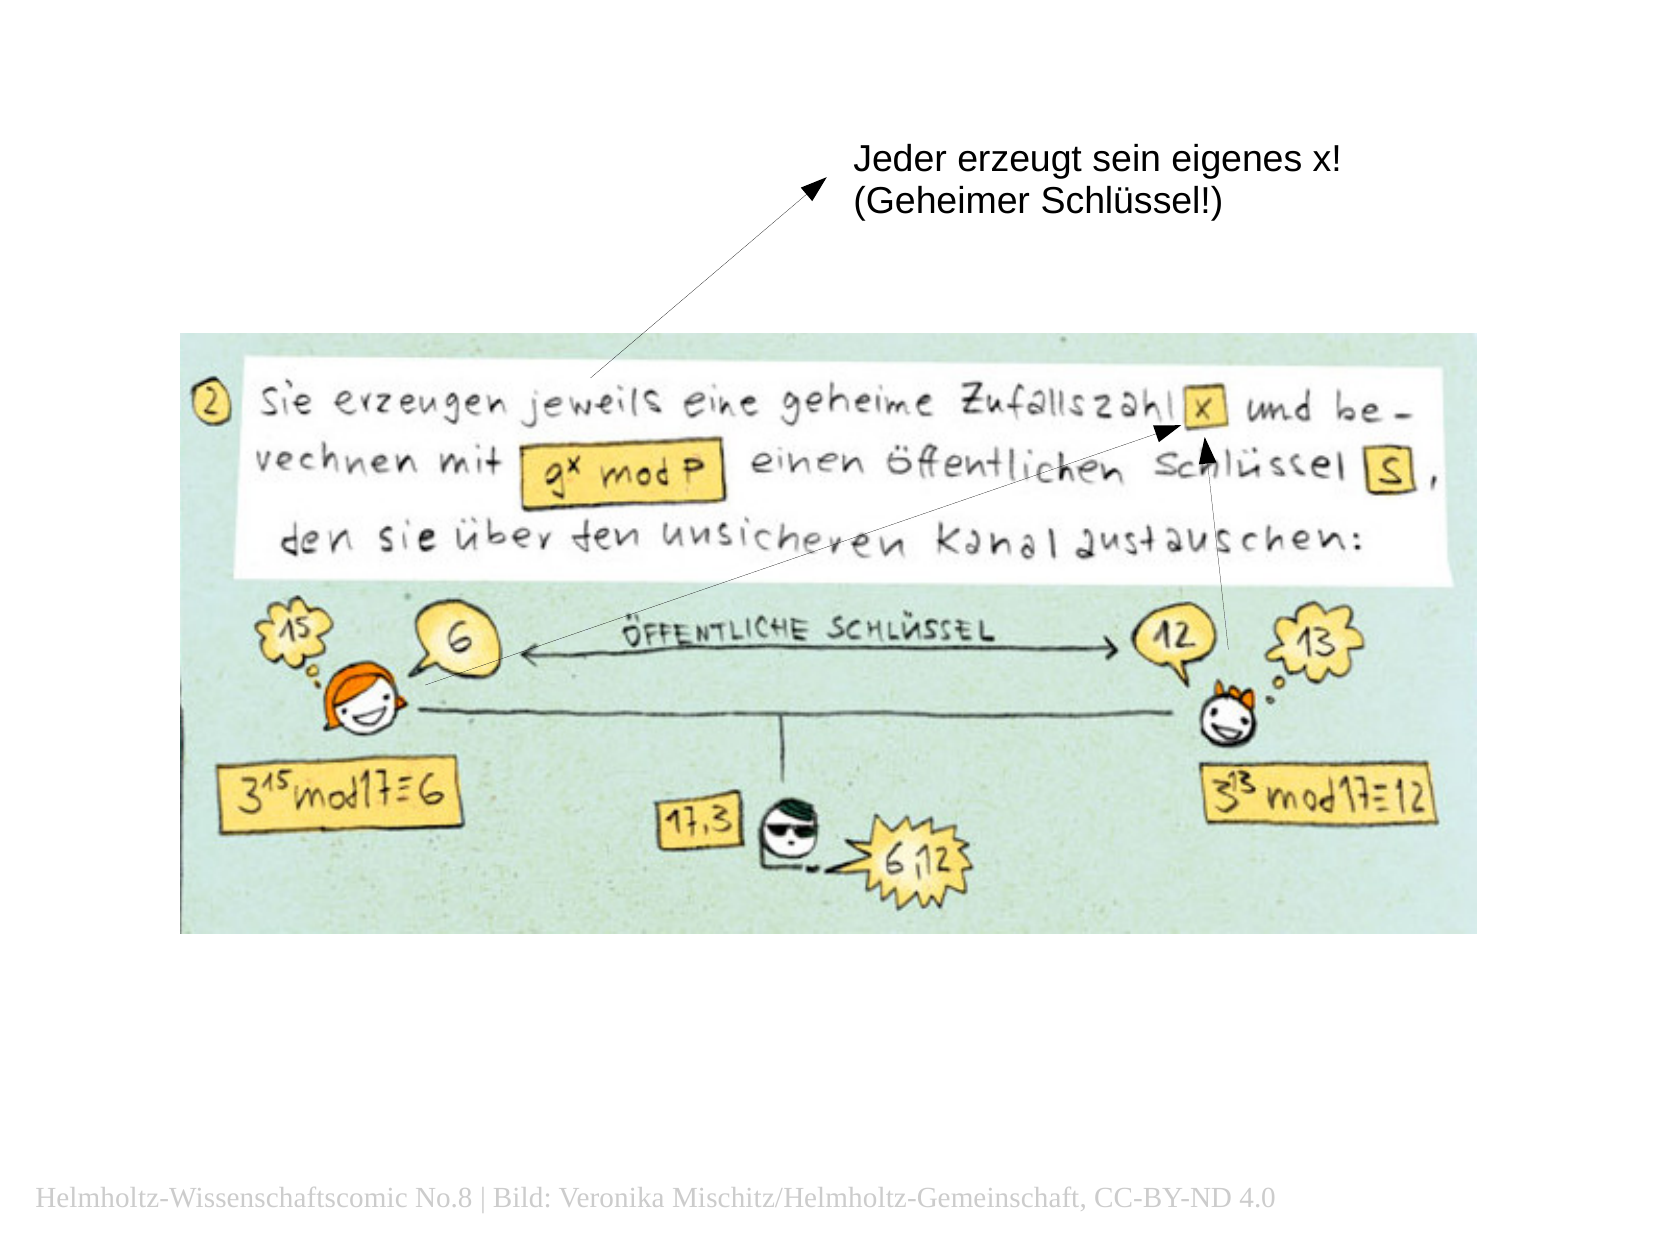

Jeder erzeugt sein eigenes x!
(Geheimer Schlüssel!)